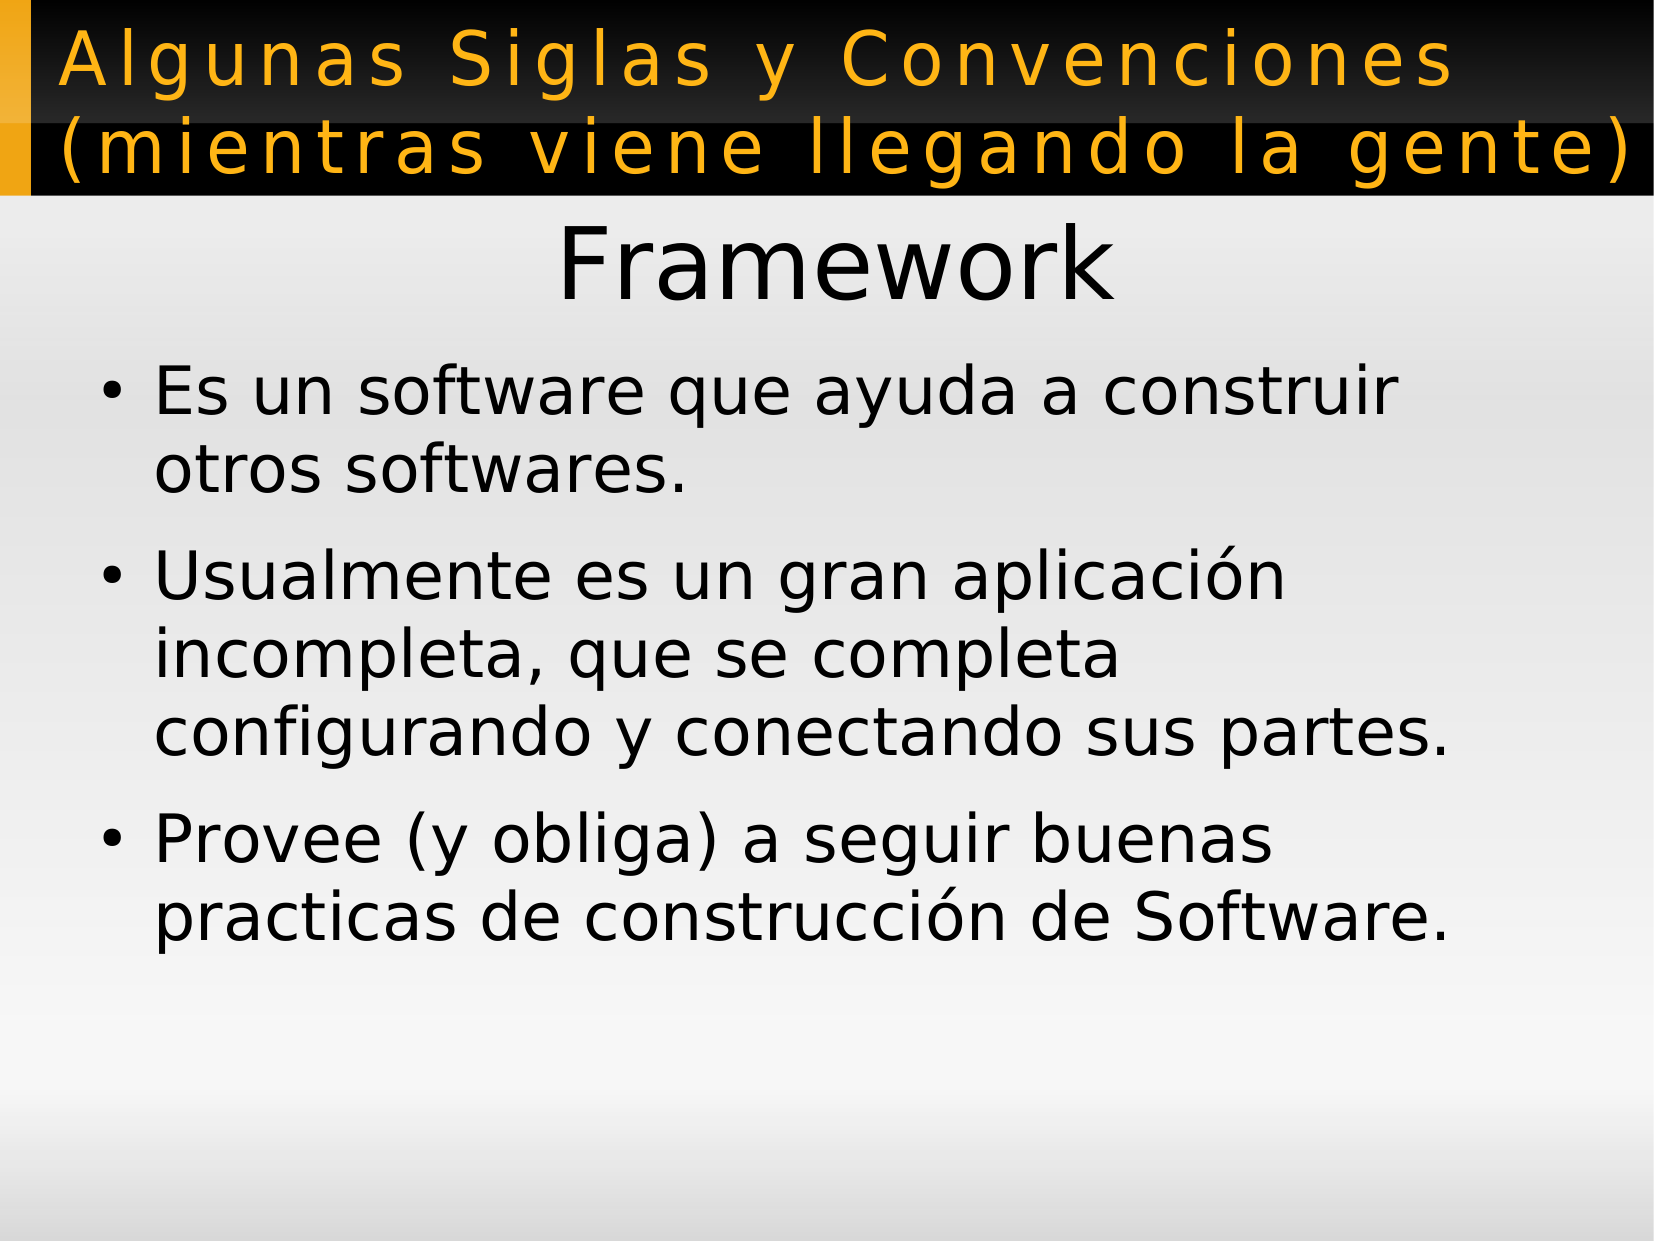

Algunas Siglas y Convenciones
(mientras viene llegando la gente)
# Framework
Es un software que ayuda a construir otros softwares.
Usualmente es un gran aplicación incompleta, que se completa configurando y conectando sus partes.
Provee (y obliga) a seguir buenas practicas de construcción de Software.